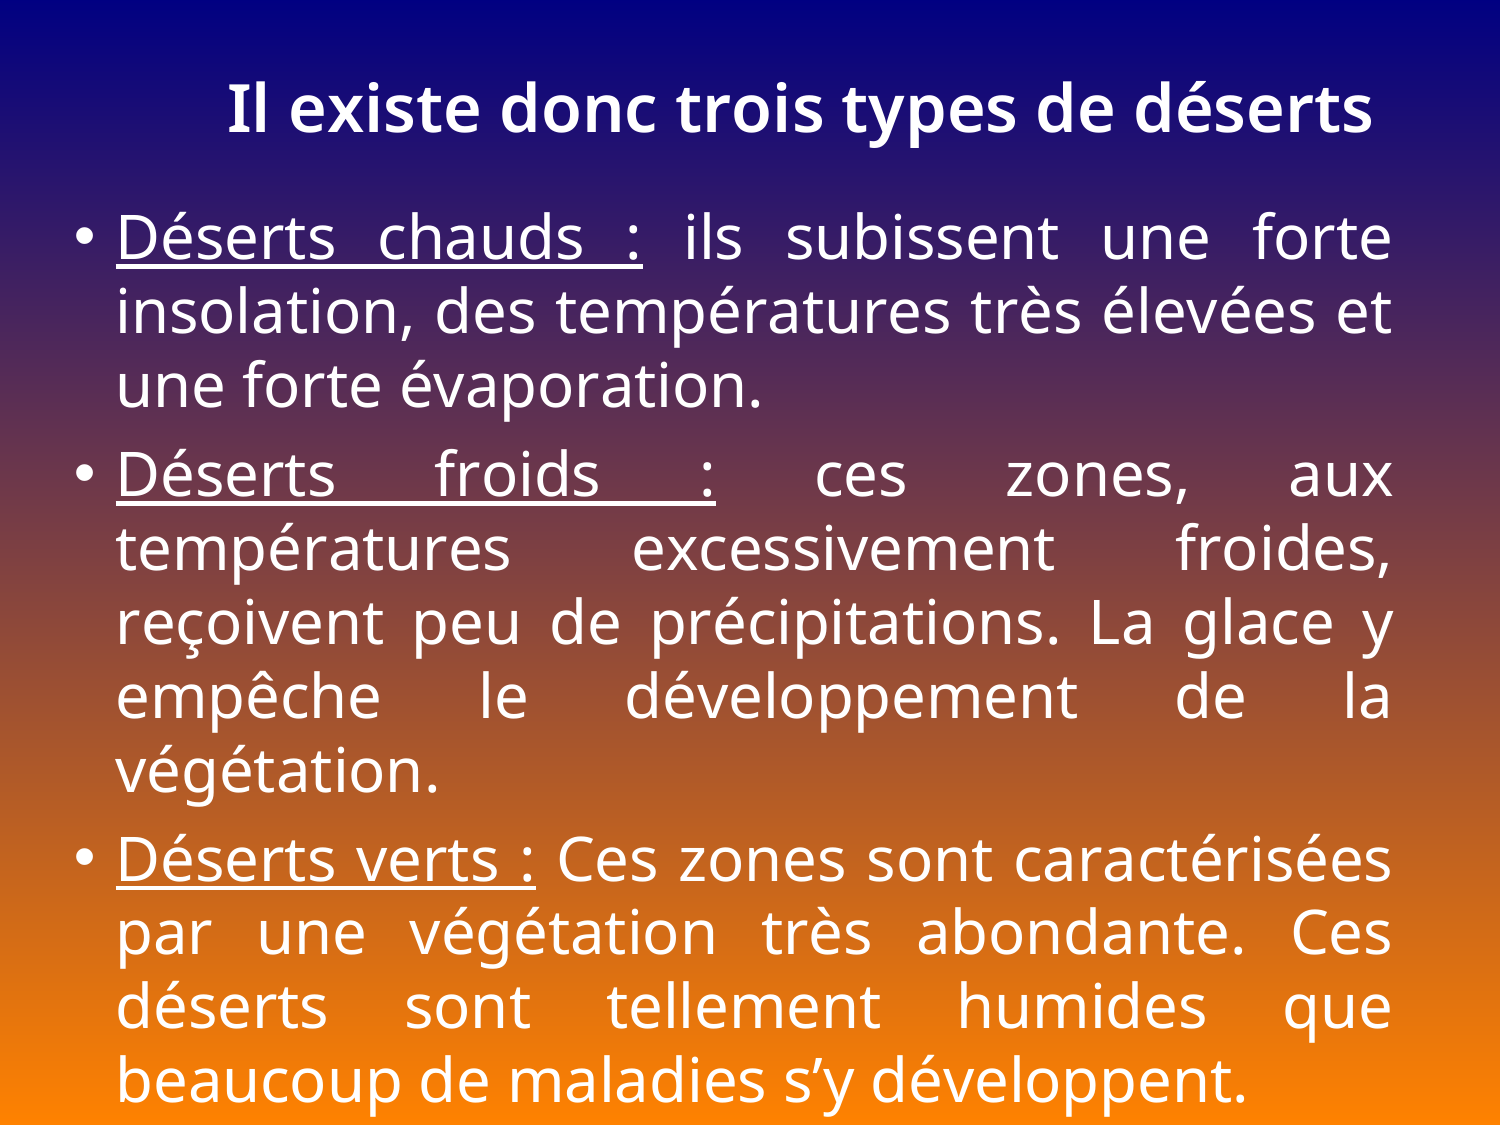

Il existe donc trois types de déserts
# Déserts chauds : ils subissent une forte insolation, des températures très élevées et une forte évaporation.
Déserts froids : ces zones, aux températures excessivement froides, reçoivent peu de précipitations. La glace y empêche le développement de la végétation.
Déserts verts : Ces zones sont caractérisées par une végétation très abondante. Ces déserts sont tellement humides que beaucoup de maladies s’y développent.